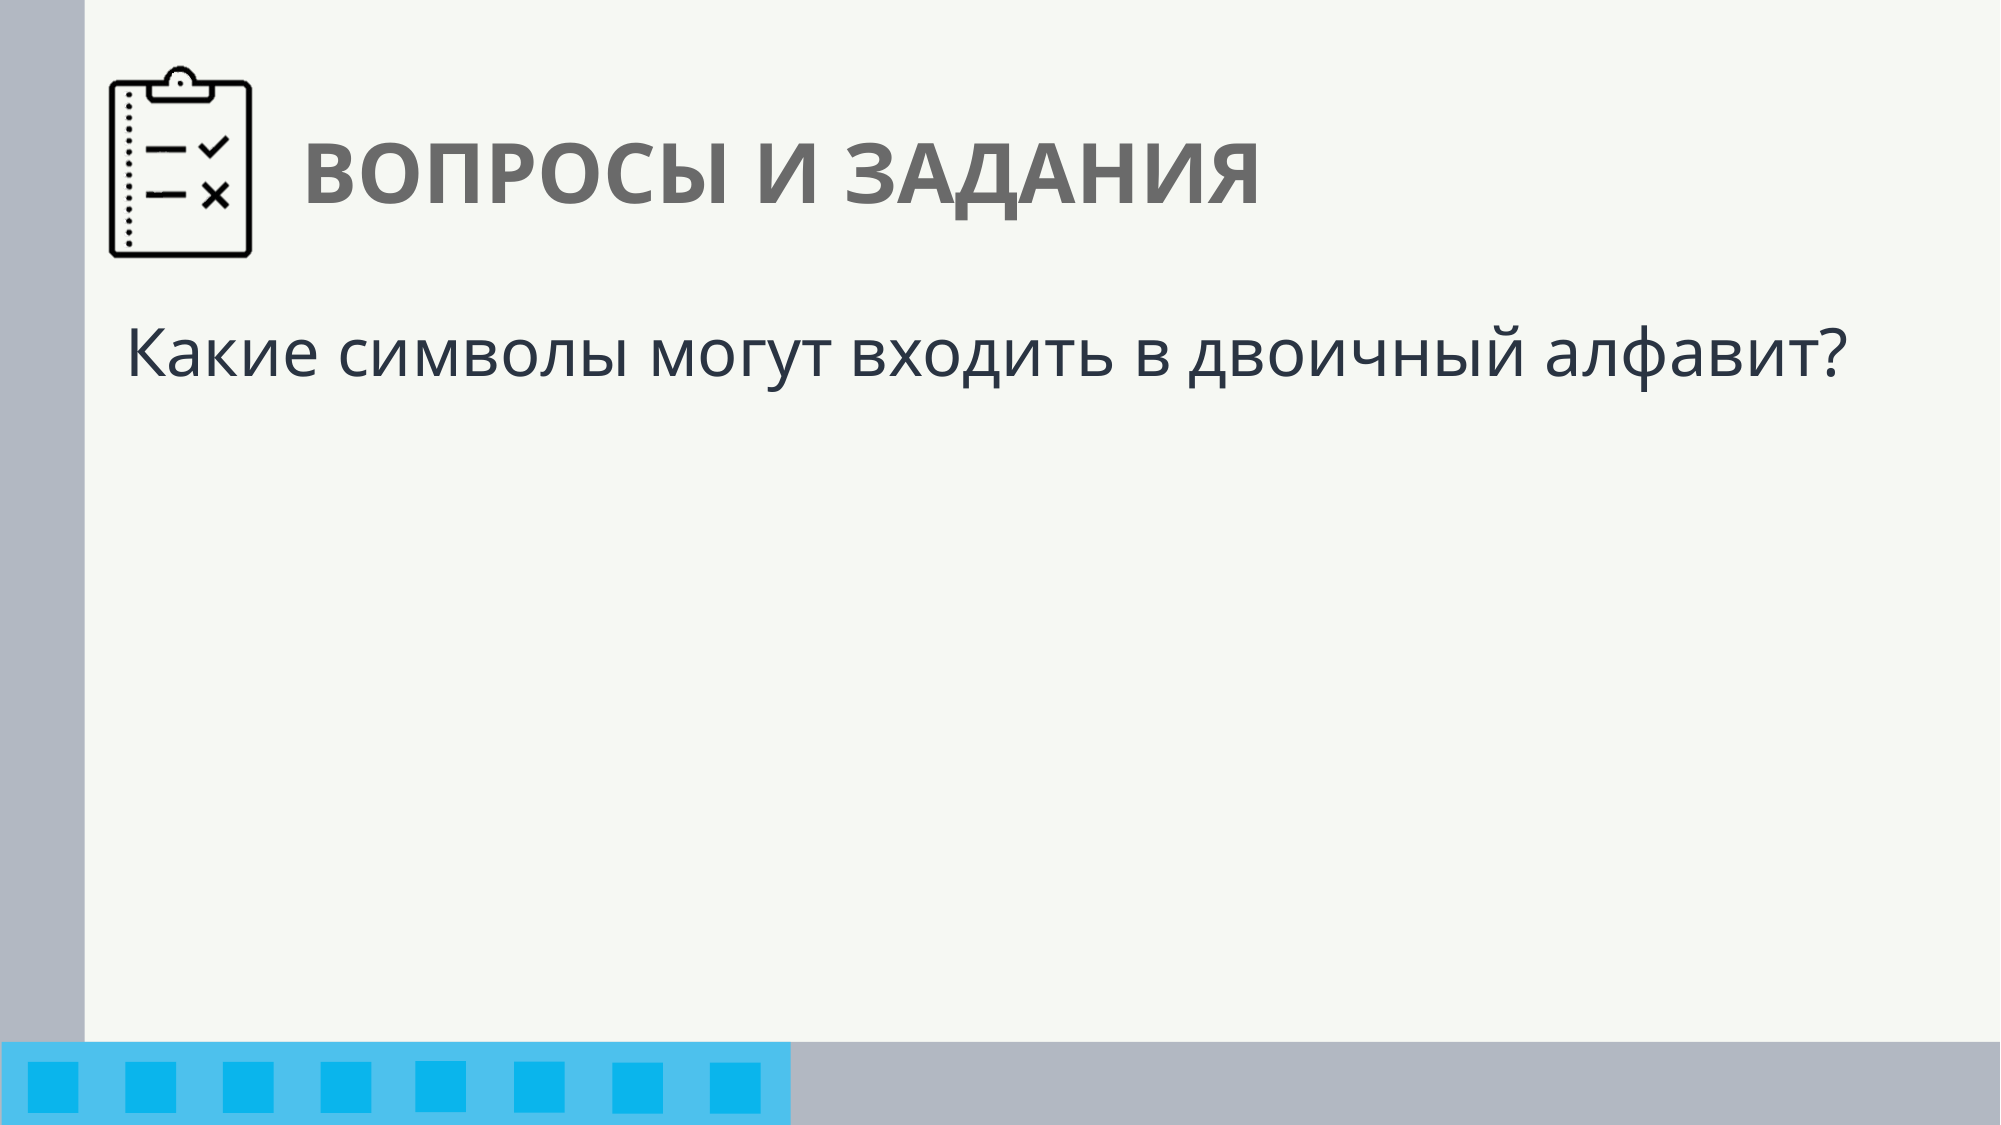

# ВОПРОСЫ И ЗАДАНИЯ
Какие символы могут входить в двоичный алфавит?